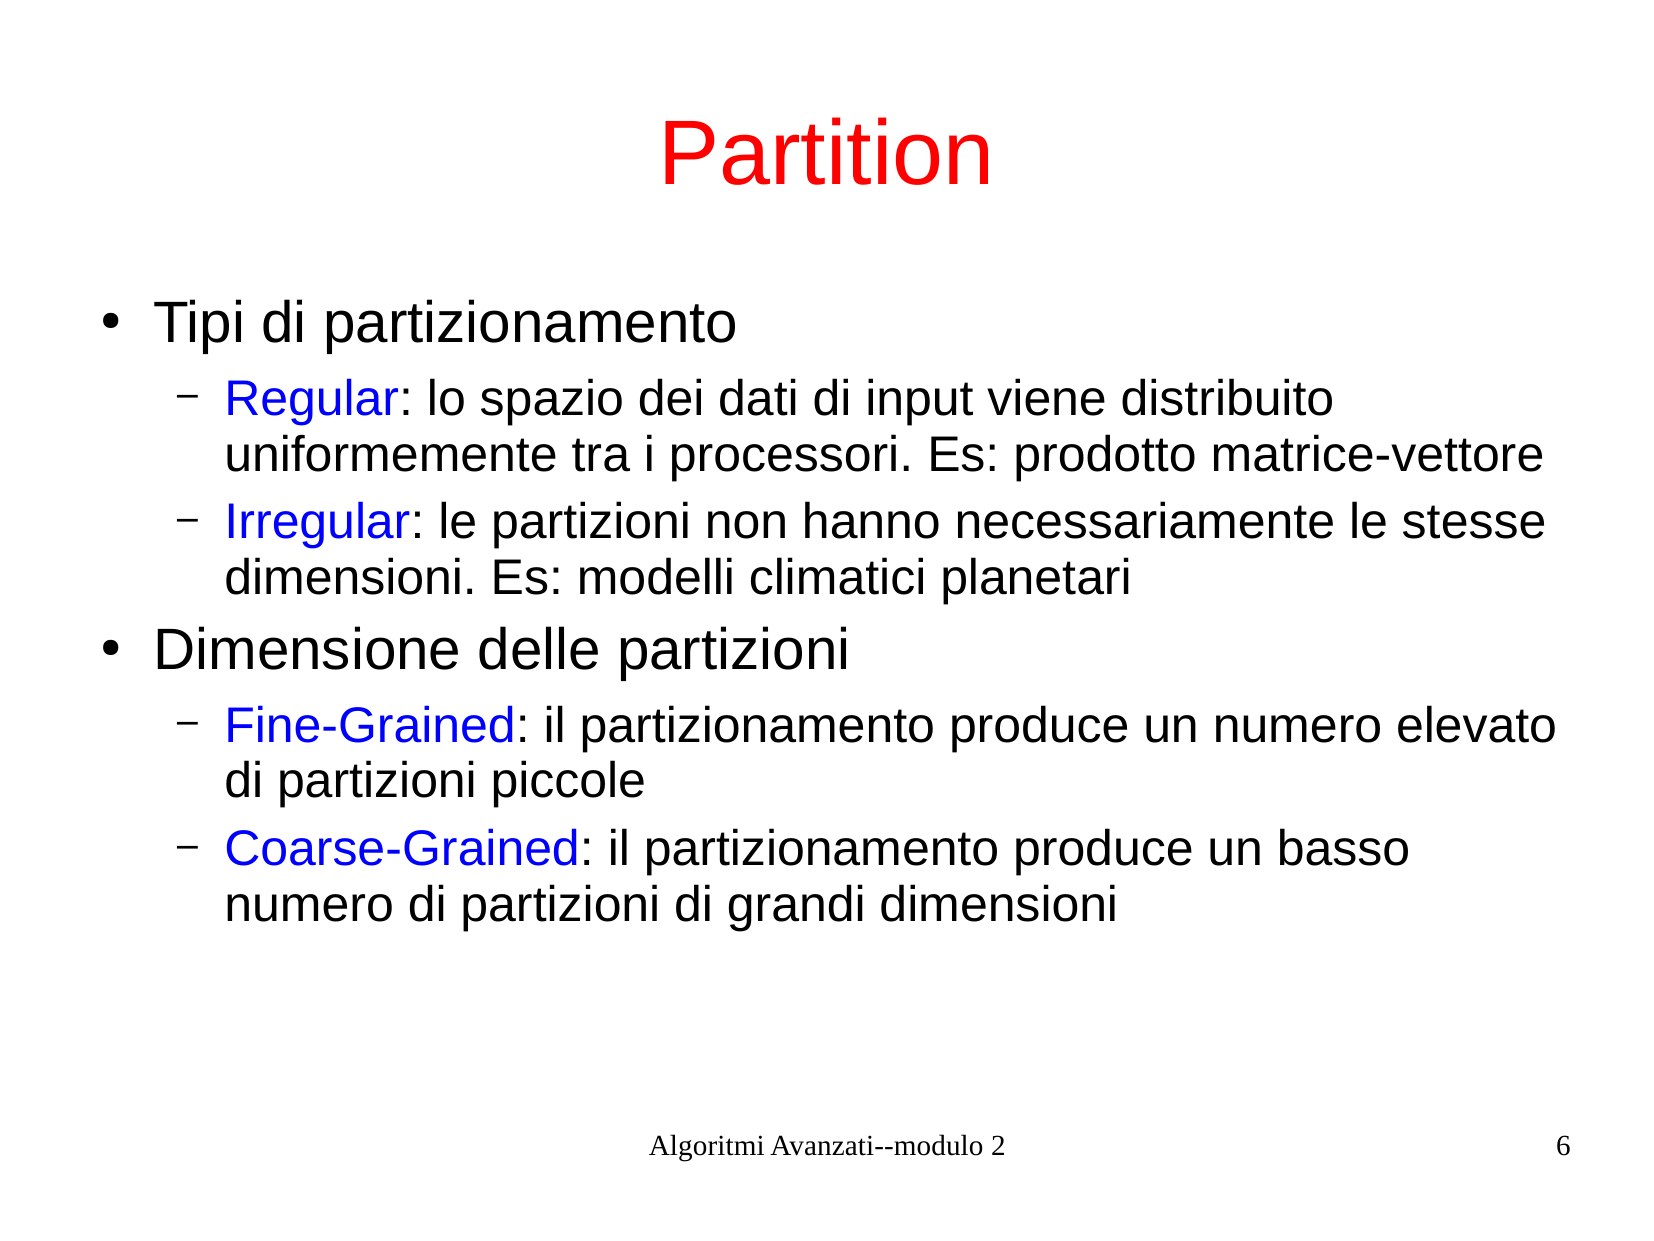

# Partition
Tipi di partizionamento
Regular: lo spazio dei dati di input viene distribuito uniformemente tra i processori. Es: prodotto matrice-vettore
Irregular: le partizioni non hanno necessariamente le stesse dimensioni. Es: modelli climatici planetari
Dimensione delle partizioni
Fine-Grained: il partizionamento produce un numero elevato di partizioni piccole
Coarse-Grained: il partizionamento produce un basso numero di partizioni di grandi dimensioni
Algoritmi Avanzati--modulo 2
6